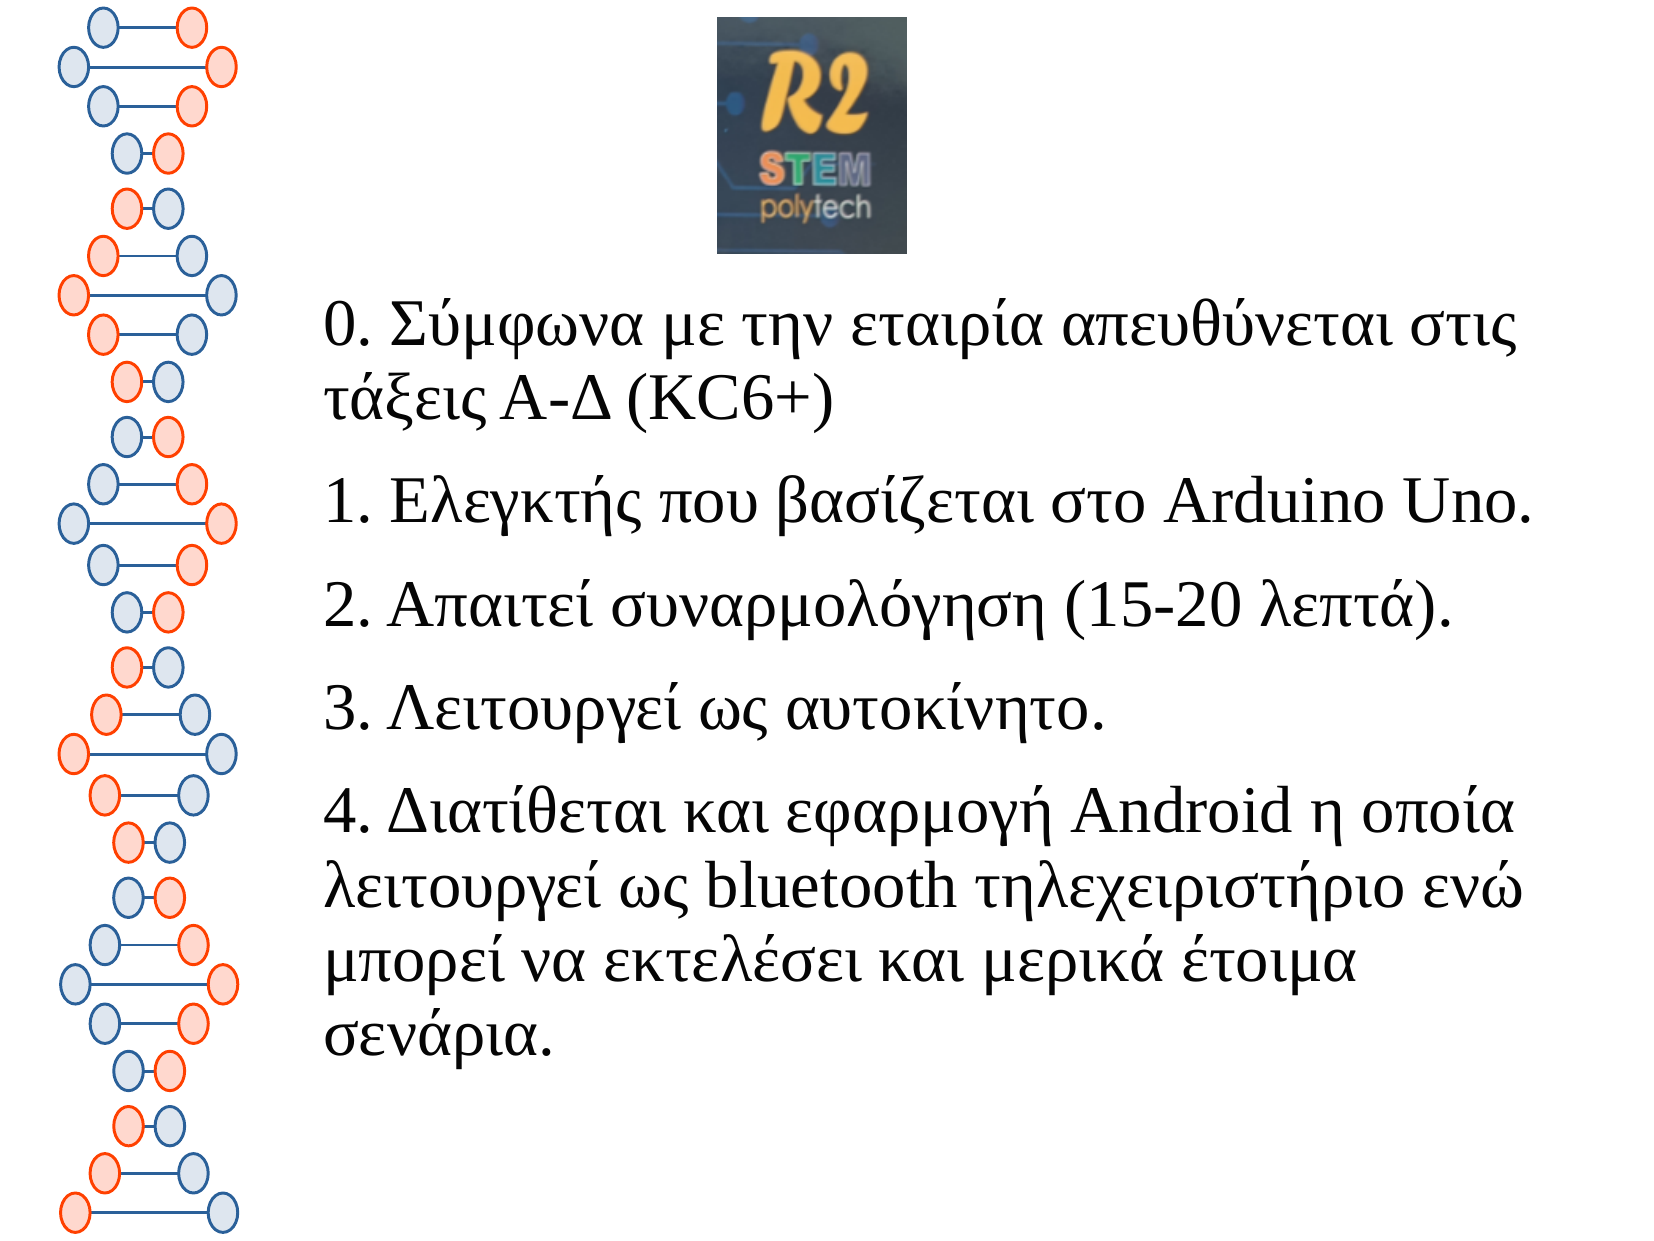

# 0. Σύμφωνα με την εταιρία απευθύνεται στις τάξεις Α-Δ (KC6+)
1. Ελεγκτής που βασίζεται στο Arduino Uno.
2. Απαιτεί συναρμολόγηση (15-20 λεπτά).
3. Λειτουργεί ως αυτοκίνητο.
4. Διατίθεται και εφαρμογή Android η οποία λειτουργεί ως bluetooth τηλεχειριστήριο ενώ μπορεί να εκτελέσει και μερικά έτοιμα σενάρια.